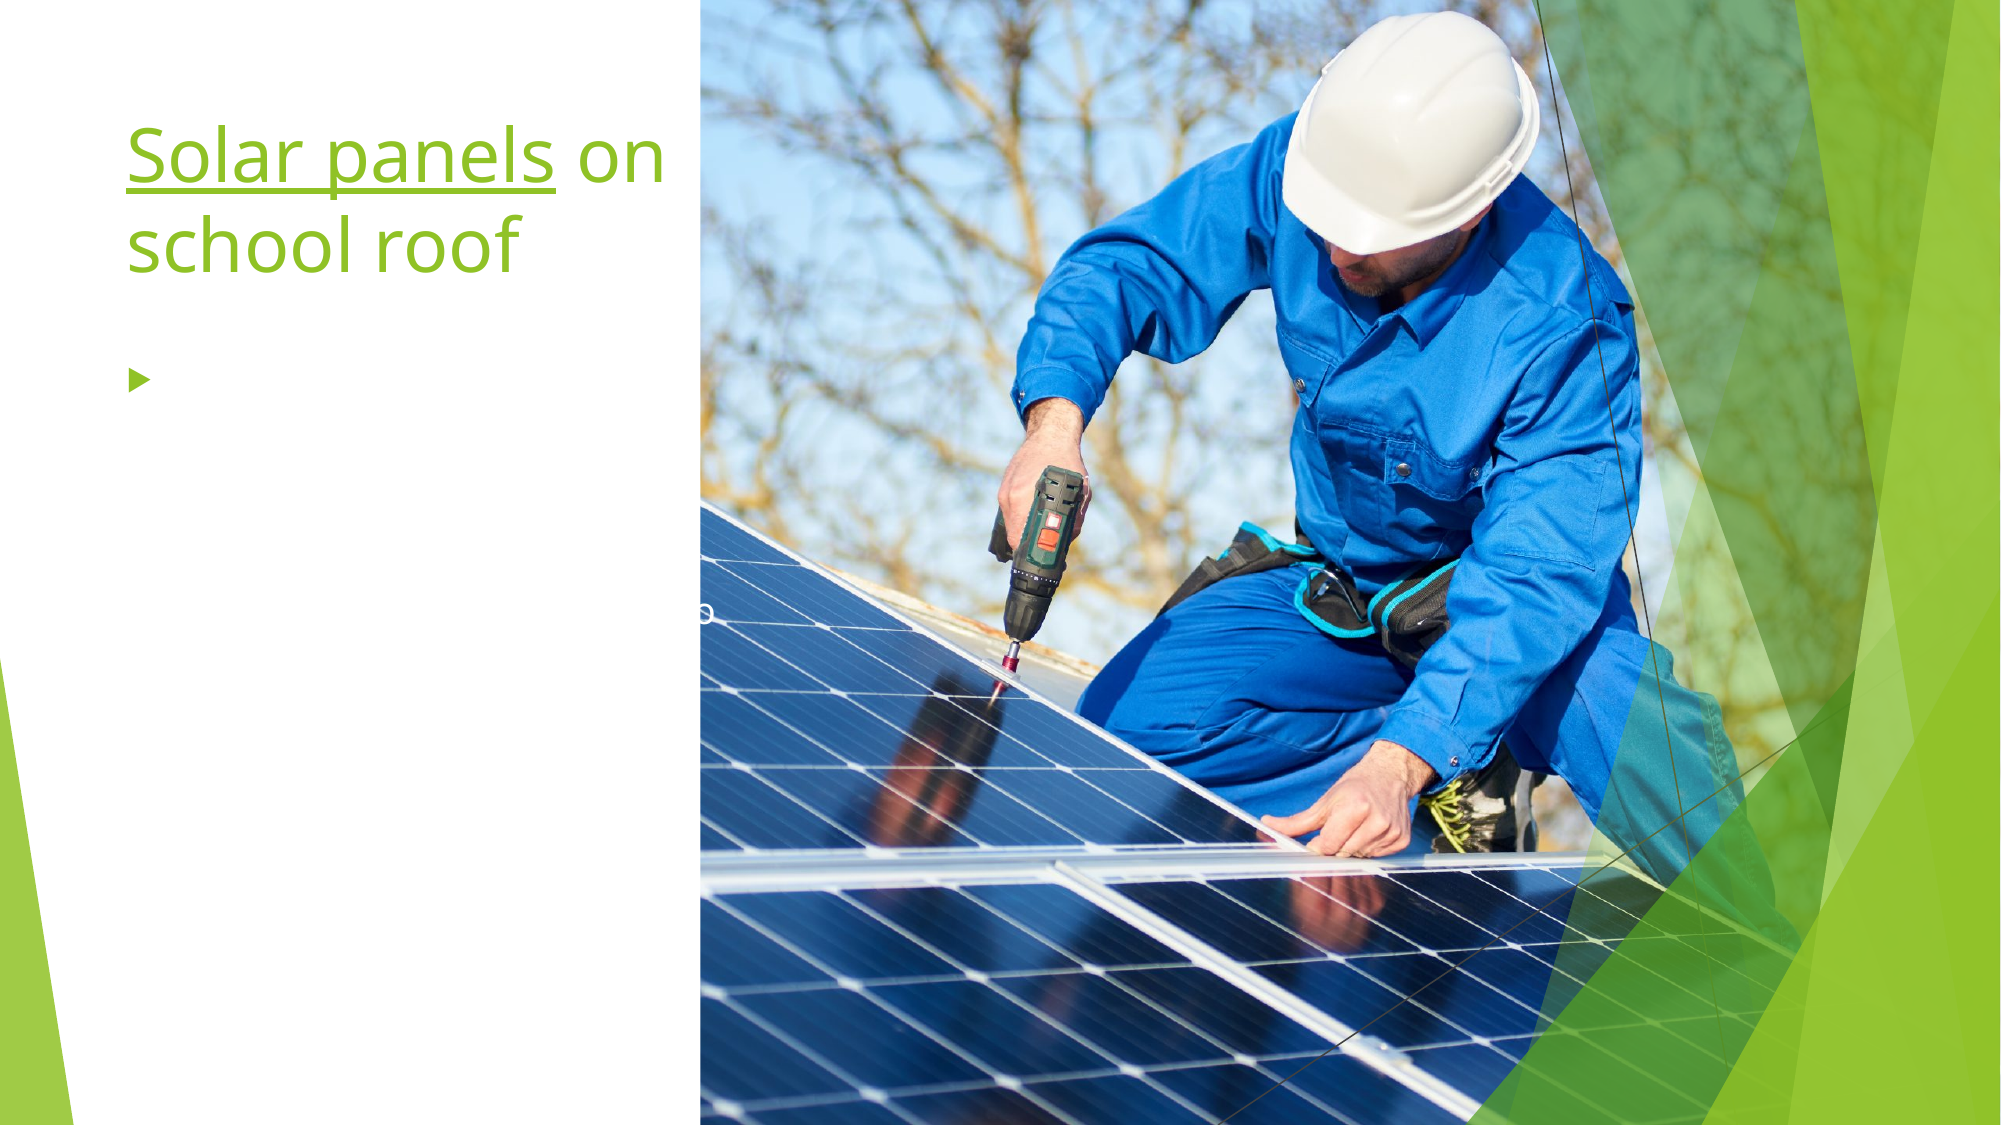

# Solar panels on school roof
Solar panels limit the magnifier and eliminate electricity consumption from the power plant. In the event of a power cut, the school may continue to function